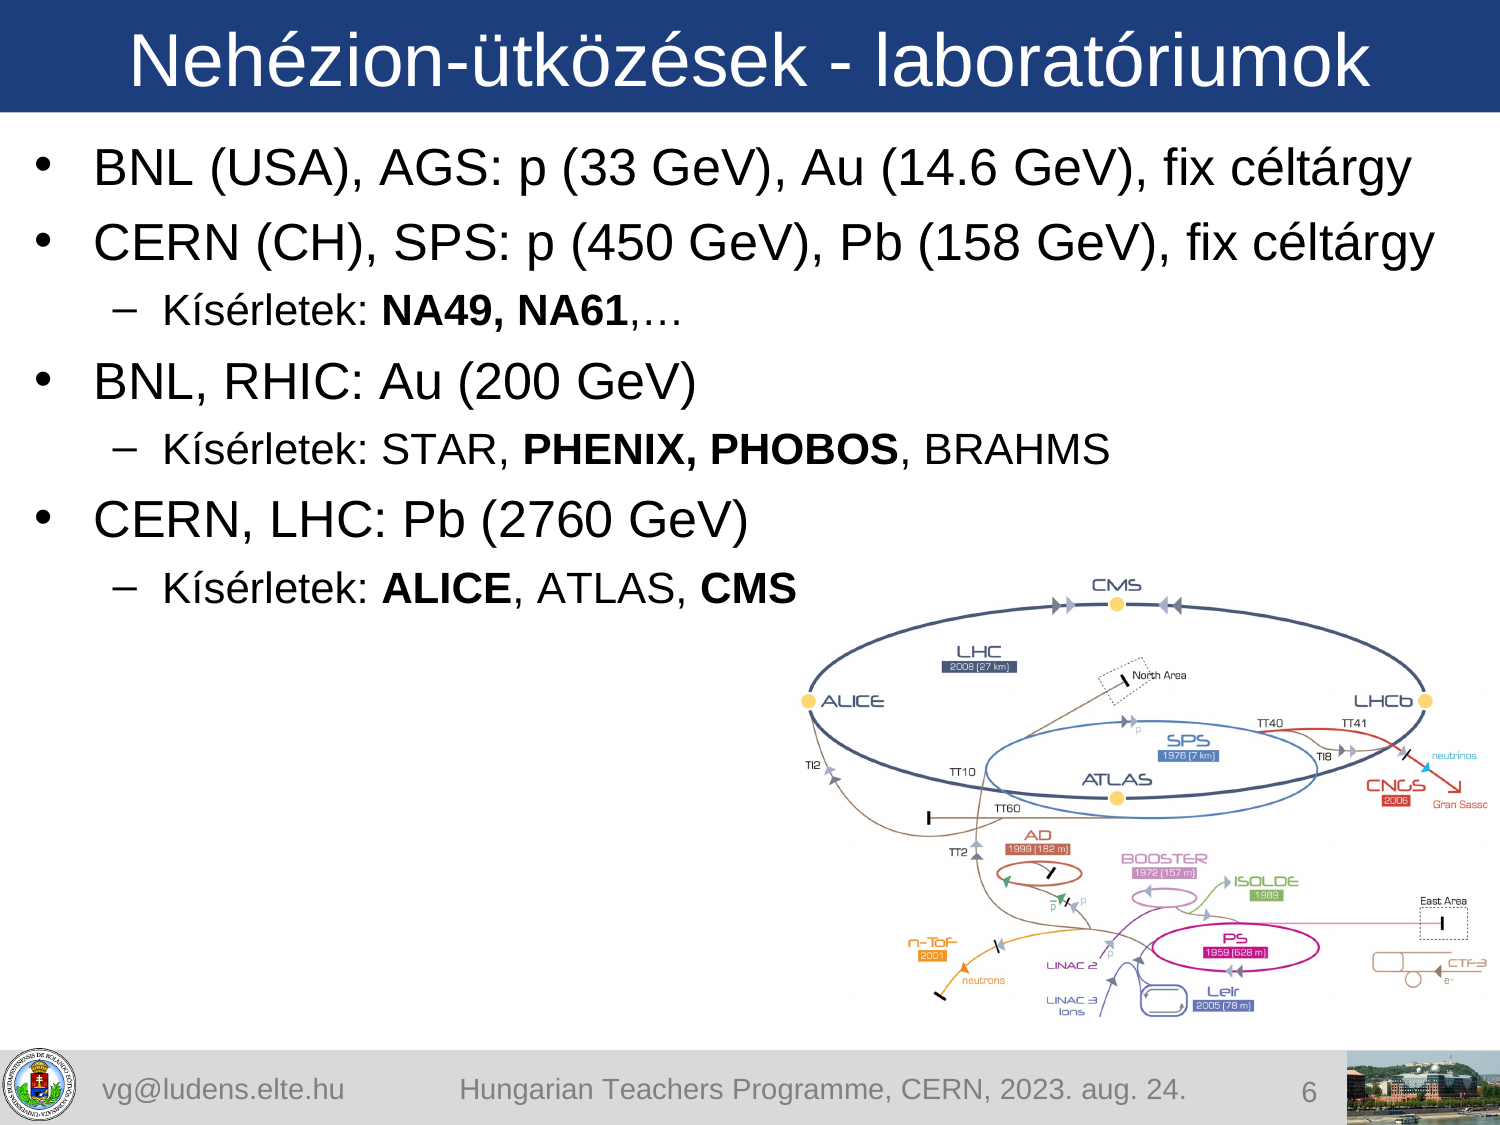

# Nehézion-ütközések - laboratóriumok
BNL (USA), AGS: p (33 GeV), Au (14.6 GeV), fix céltárgy
CERN (CH), SPS: p (450 GeV), Pb (158 GeV), fix céltárgy
Kísérletek: NA49, NA61,…
BNL, RHIC: Au (200 GeV)
Kísérletek: STAR, PHENIX, PHOBOS, BRAHMS
CERN, LHC: Pb (2760 GeV)
Kísérletek: ALICE, ATLAS, CMS
6